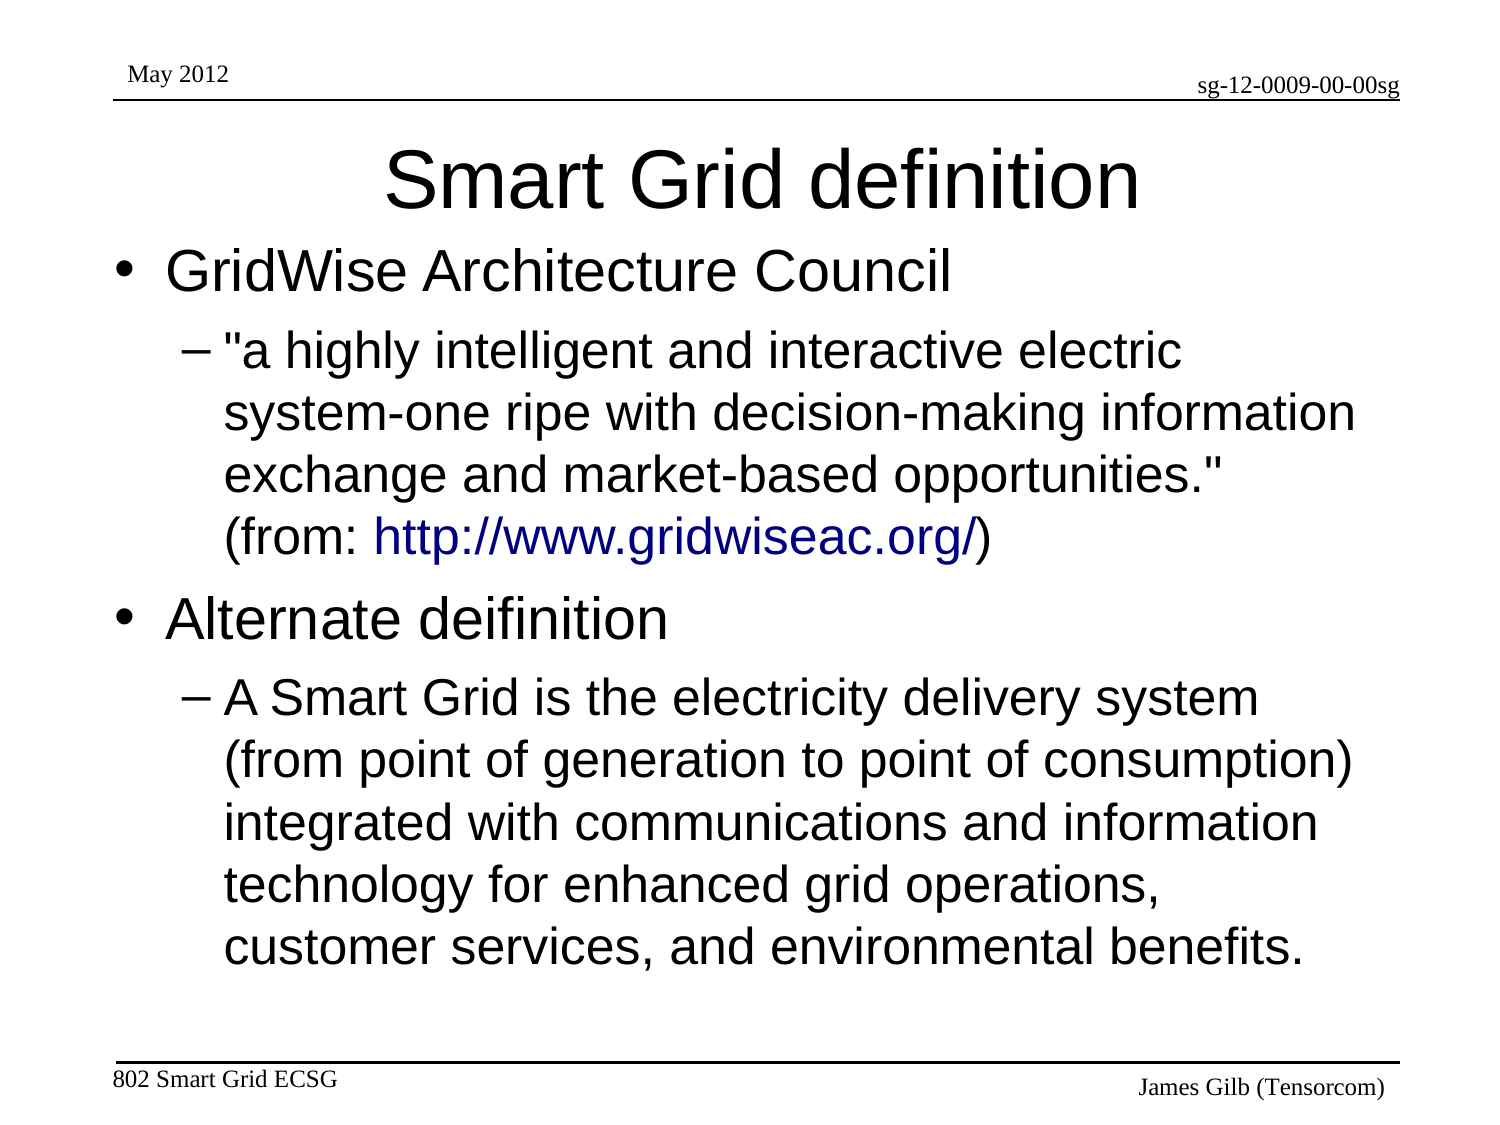

# Smart Grid definition
GridWise Architecture Council
"a highly intelligent and interactive electric system-one ripe with decision-making information exchange and market-based opportunities." (from: http://www.gridwiseac.org/)
Alternate deifinition
A Smart Grid is the electricity delivery system (from point of generation to point of consumption) integrated with communications and information technology for enhanced grid operations, customer services, and environmental benefits.